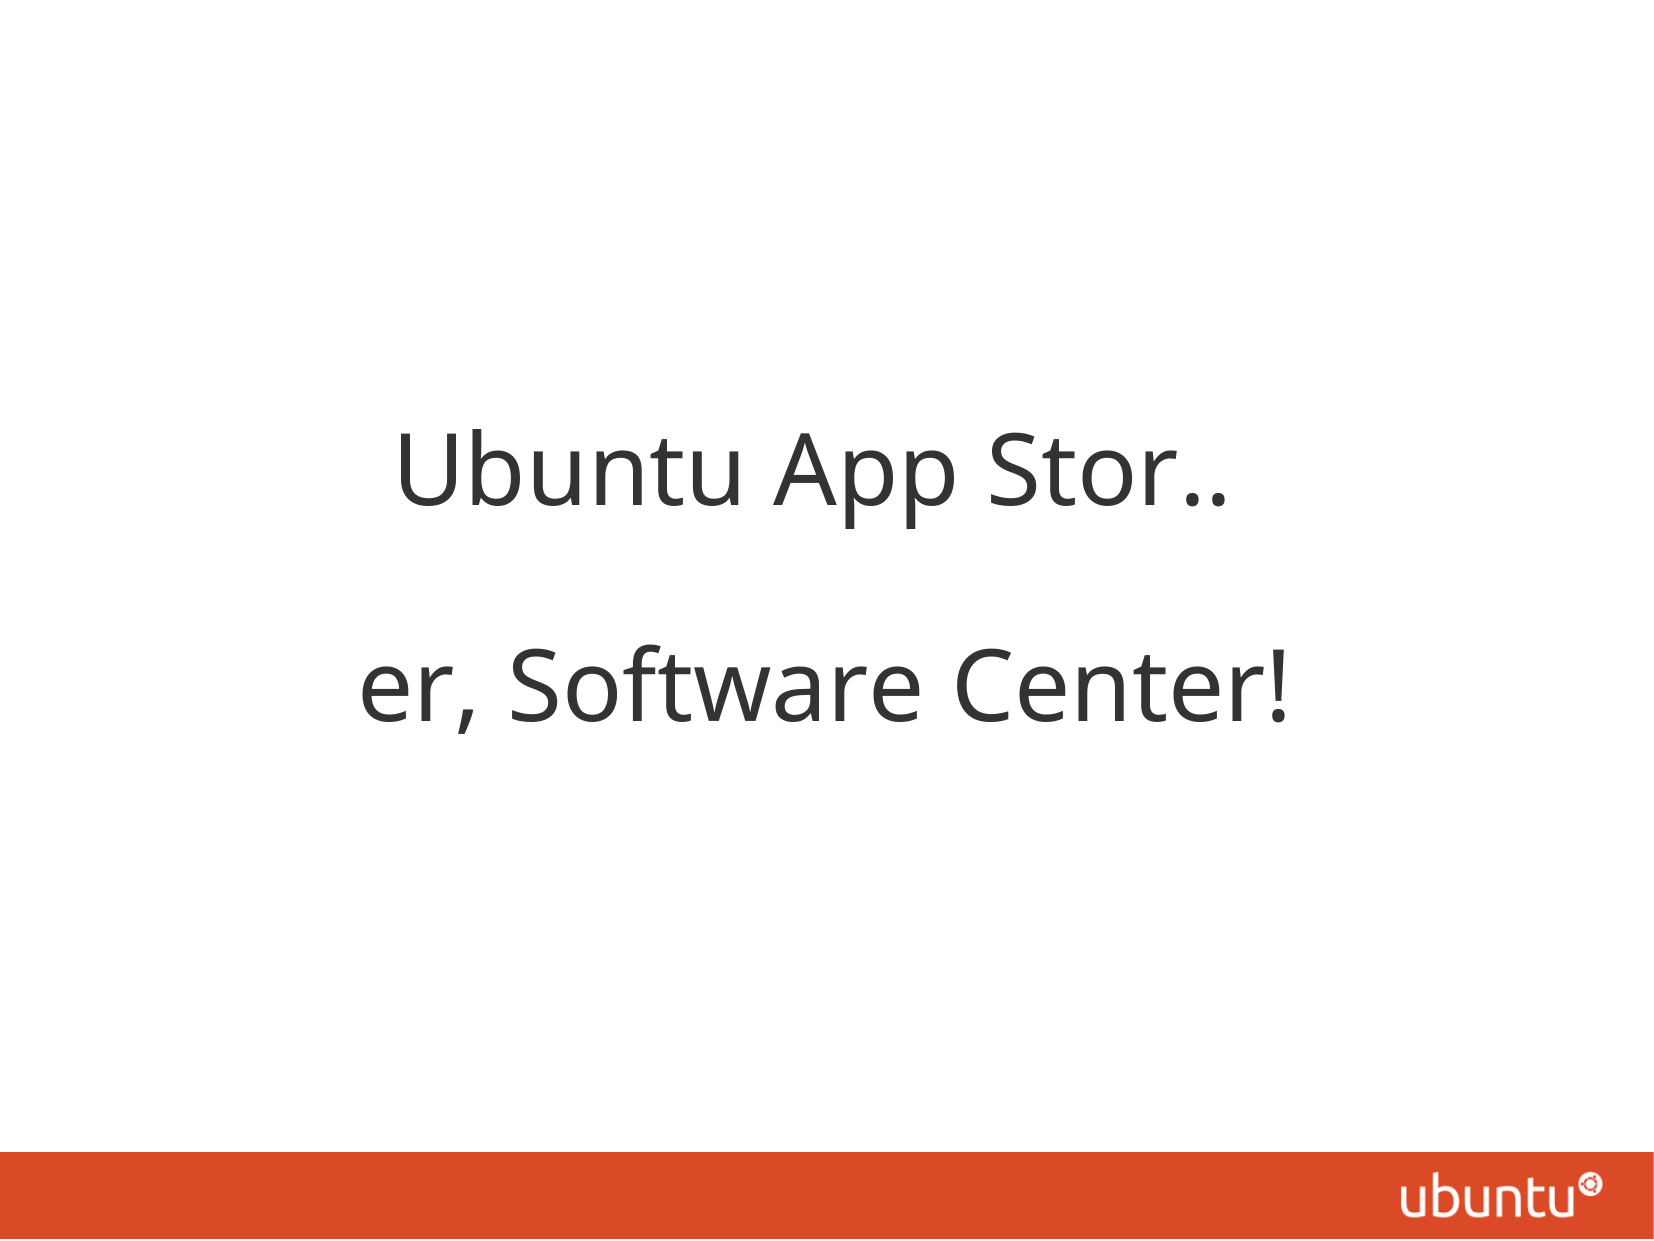

# Ubuntu App Stor.. er, Software Center!